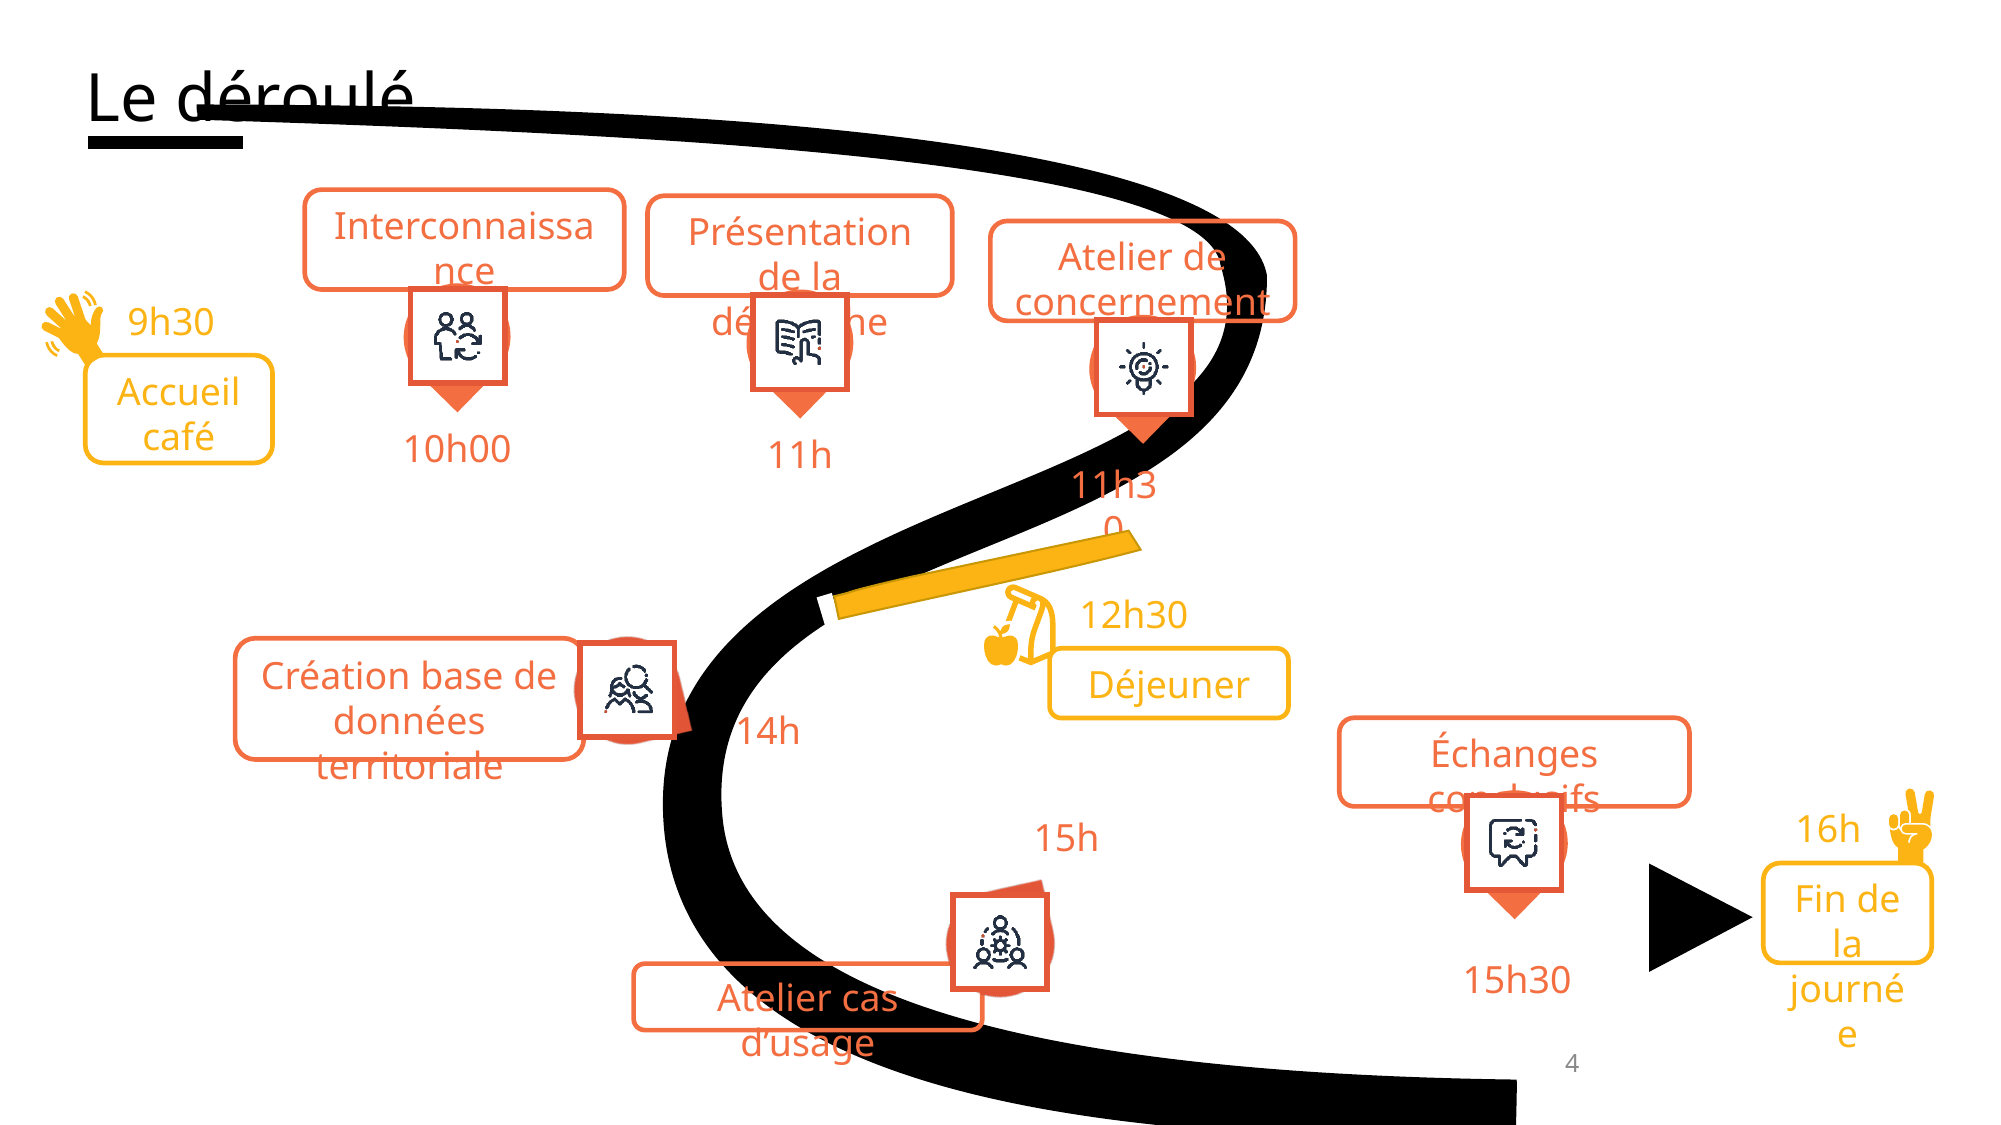

Le déroulé
Interconnaissance
Présentation de la démarche
Atelier de concernement
9h30
Accueil café
10h00
11h
11h30
12h30
Création base de données territoriale
Déjeuner
14h
Échanges conclusifs
16h
15h
Fin de la journée
15h30
Atelier cas d’usage
2